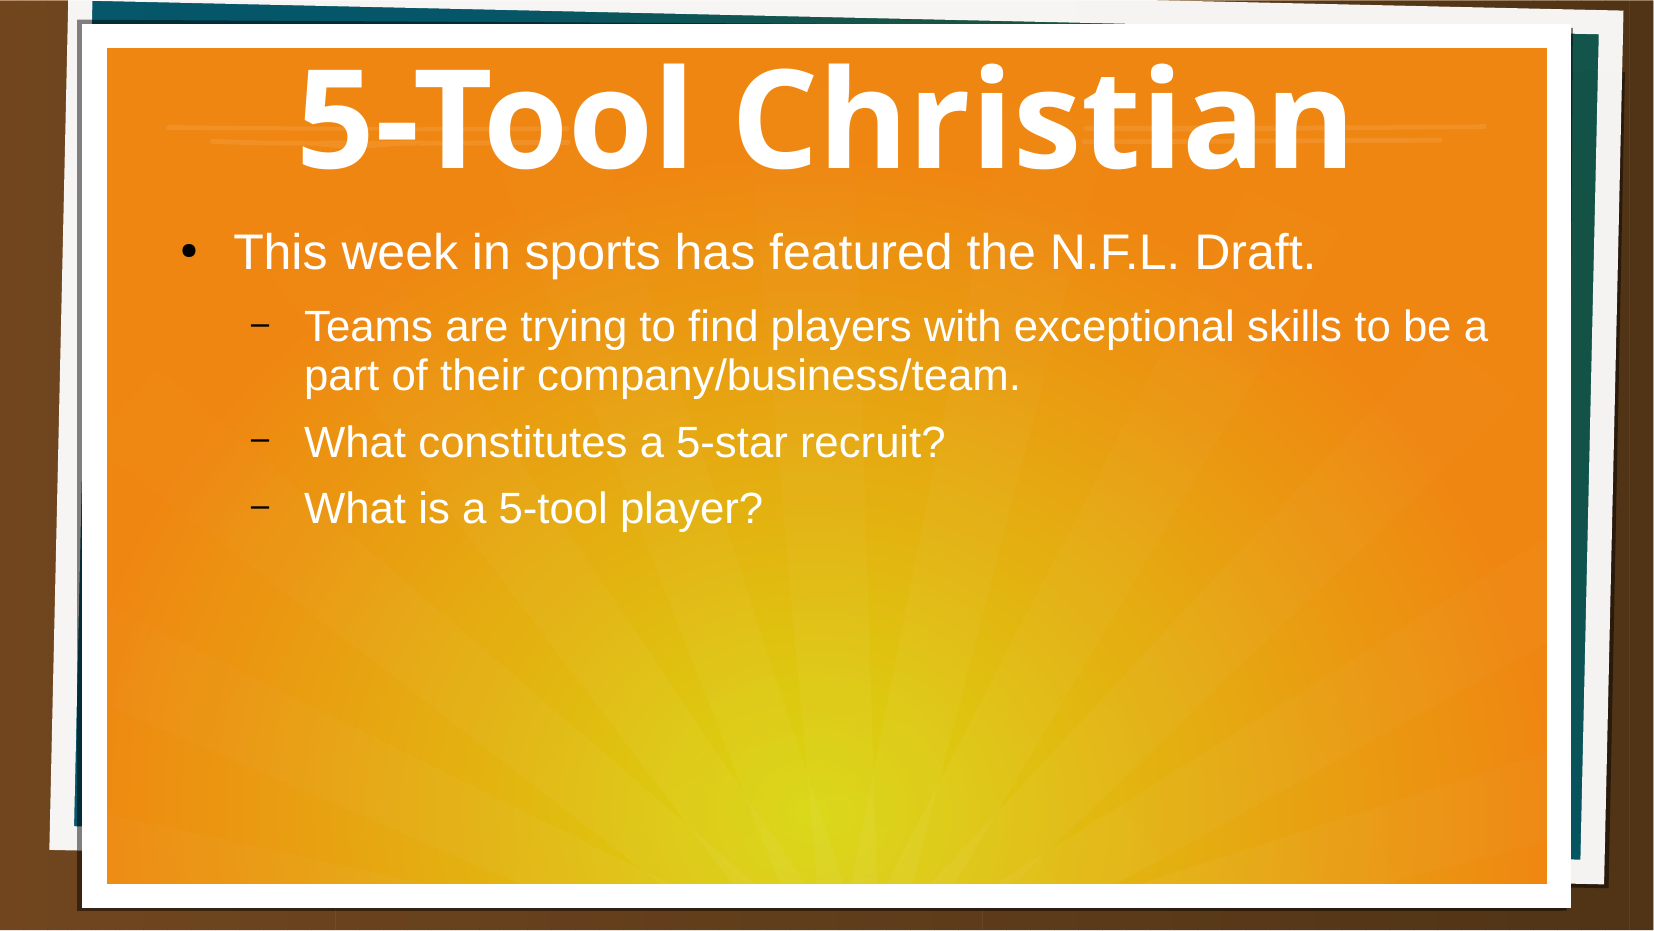

# 5-Tool Christian
This week in sports has featured the N.F.L. Draft.
Teams are trying to find players with exceptional skills to be a part of their company/business/team.
What constitutes a 5-star recruit?
What is a 5-tool player?